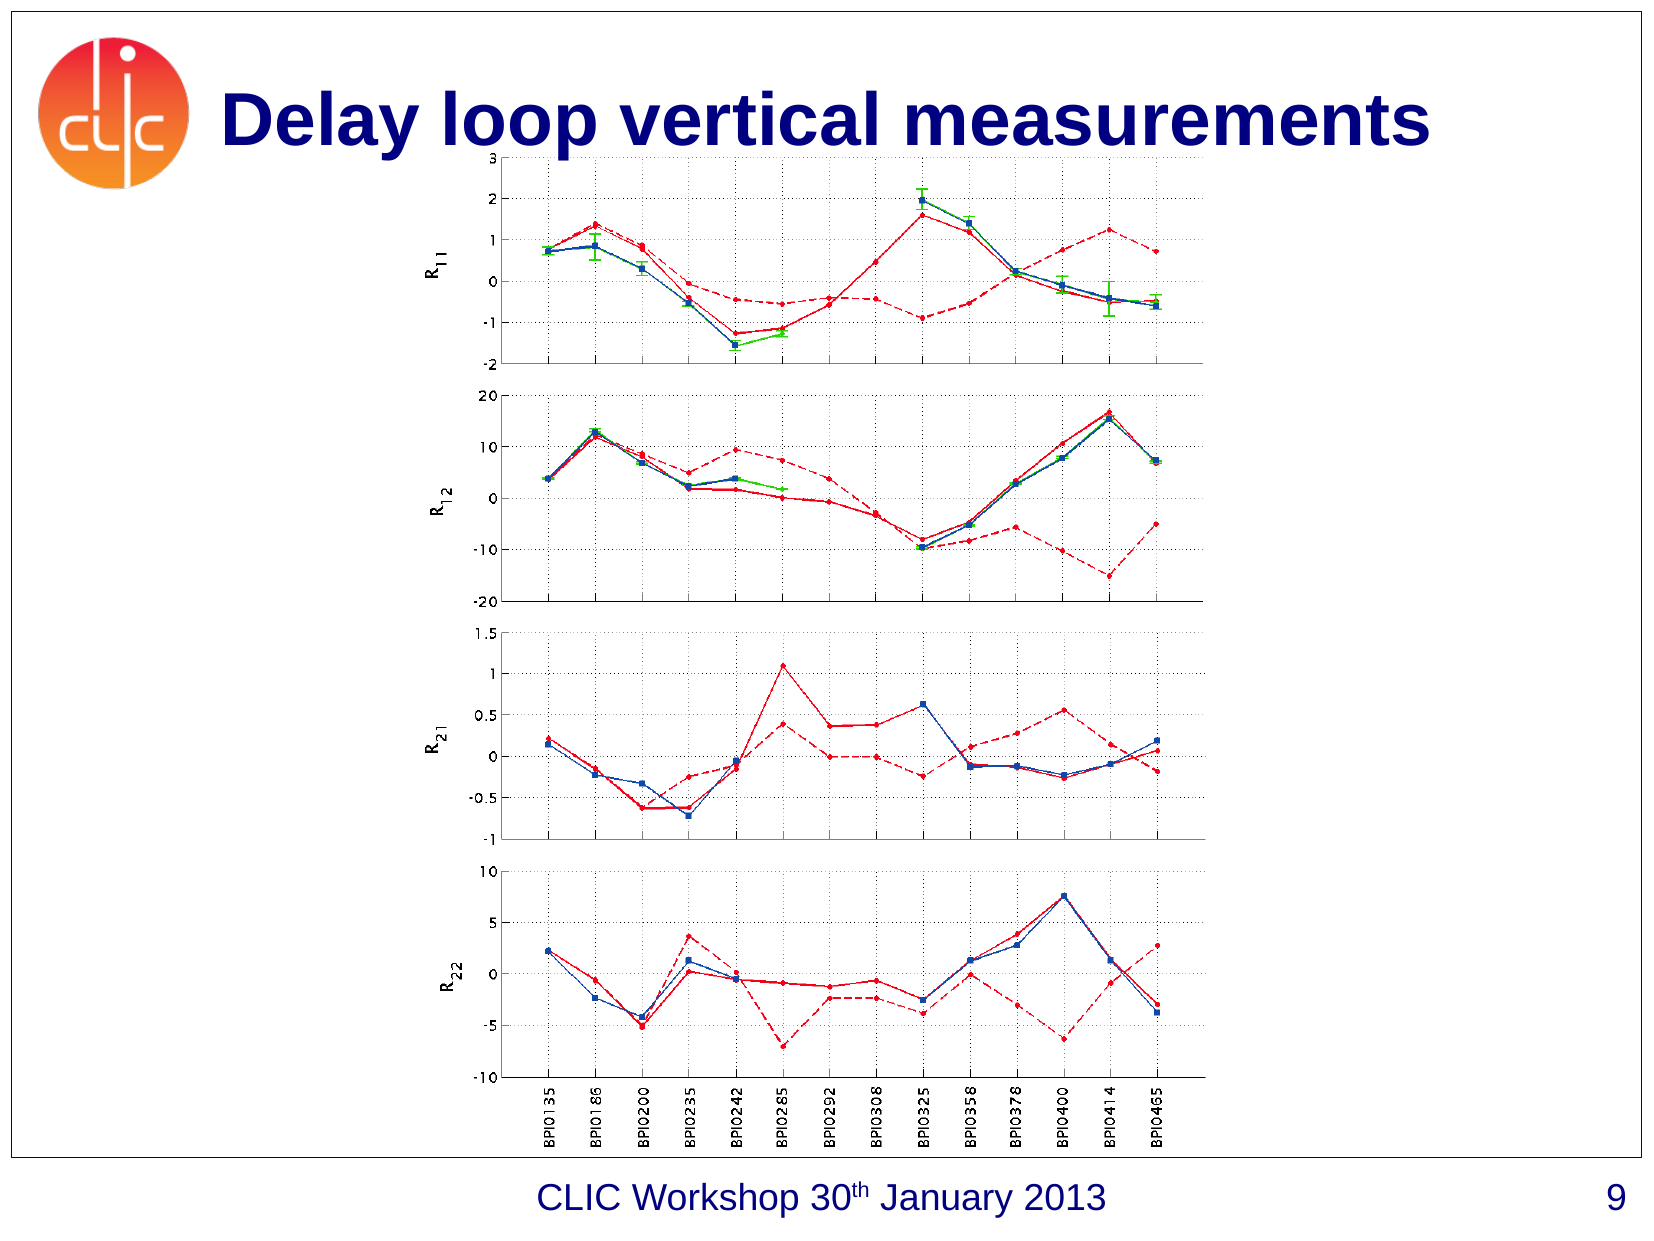

# Delay loop vertical measurements
CLIC Workshop 30th January 2013
9